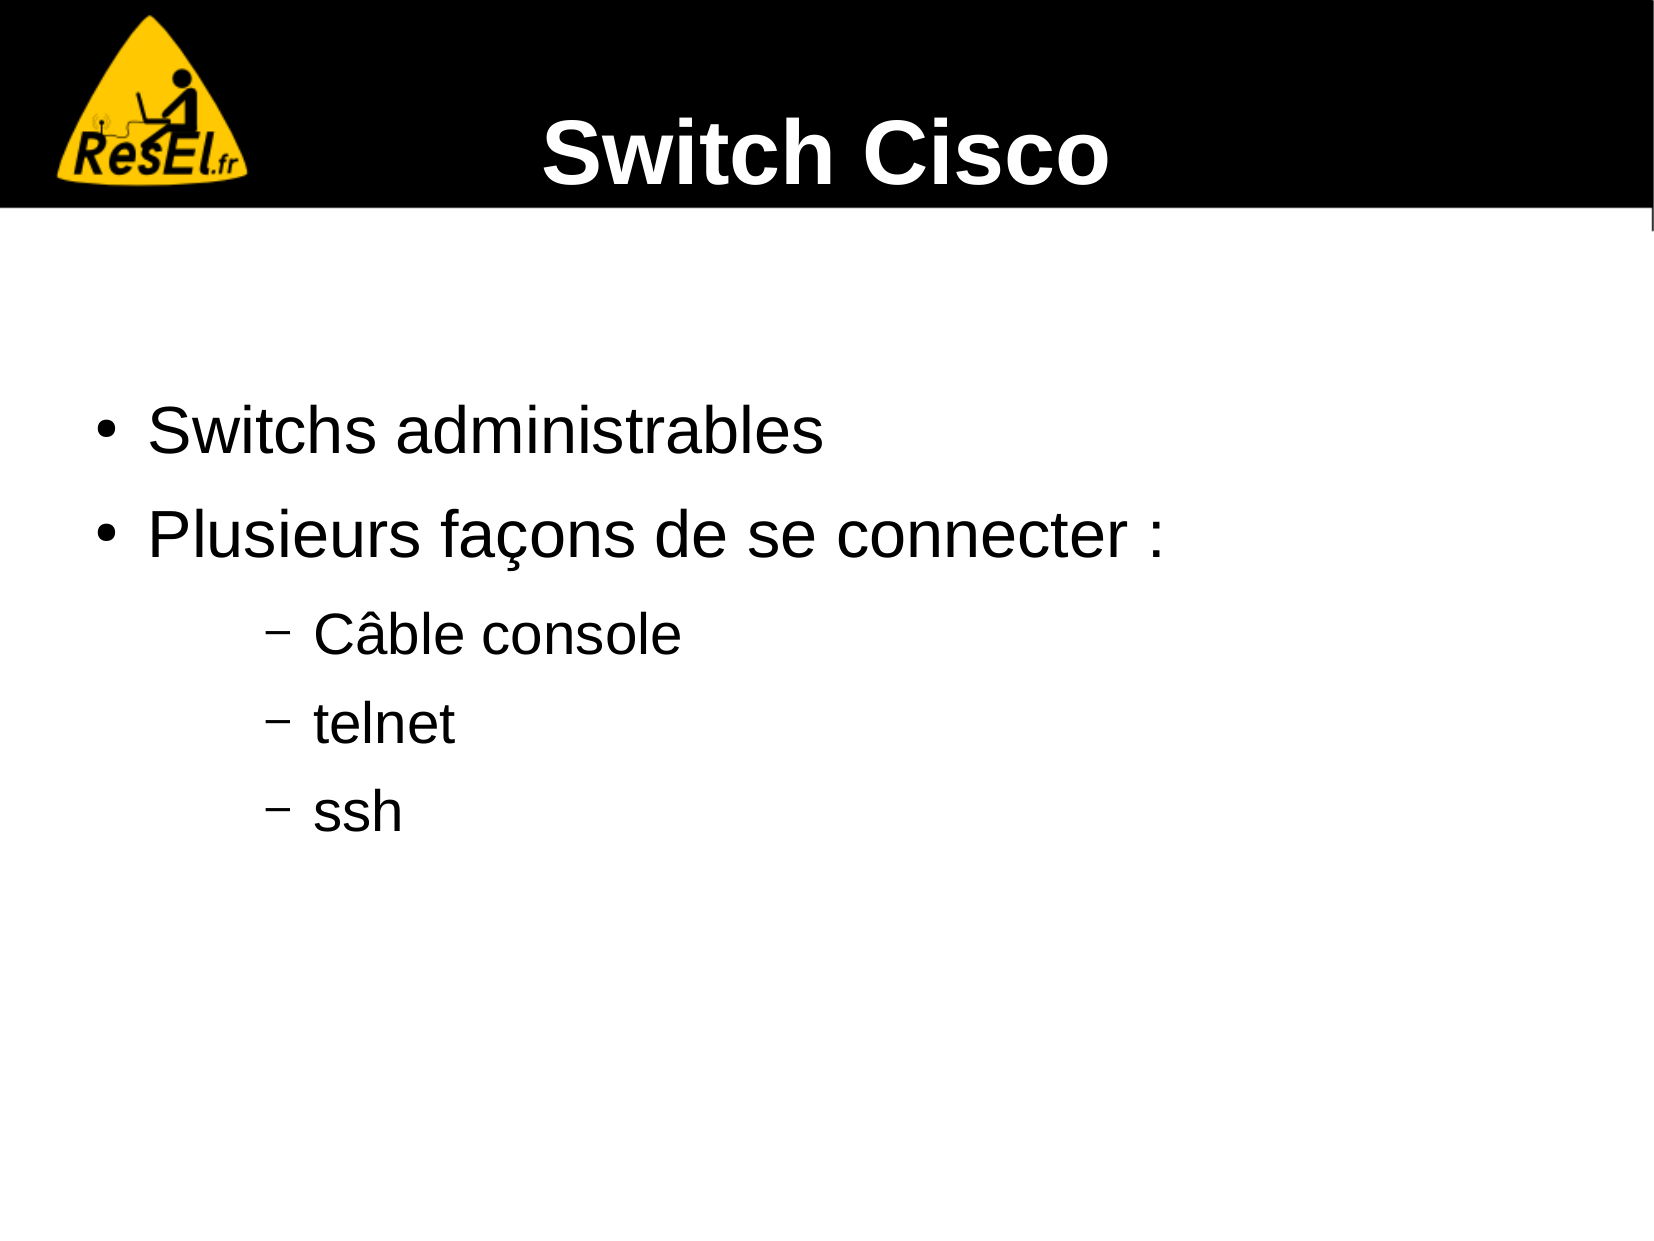

# Switch Cisco
Switchs administrables
Plusieurs façons de se connecter :
Câble console
telnet
ssh